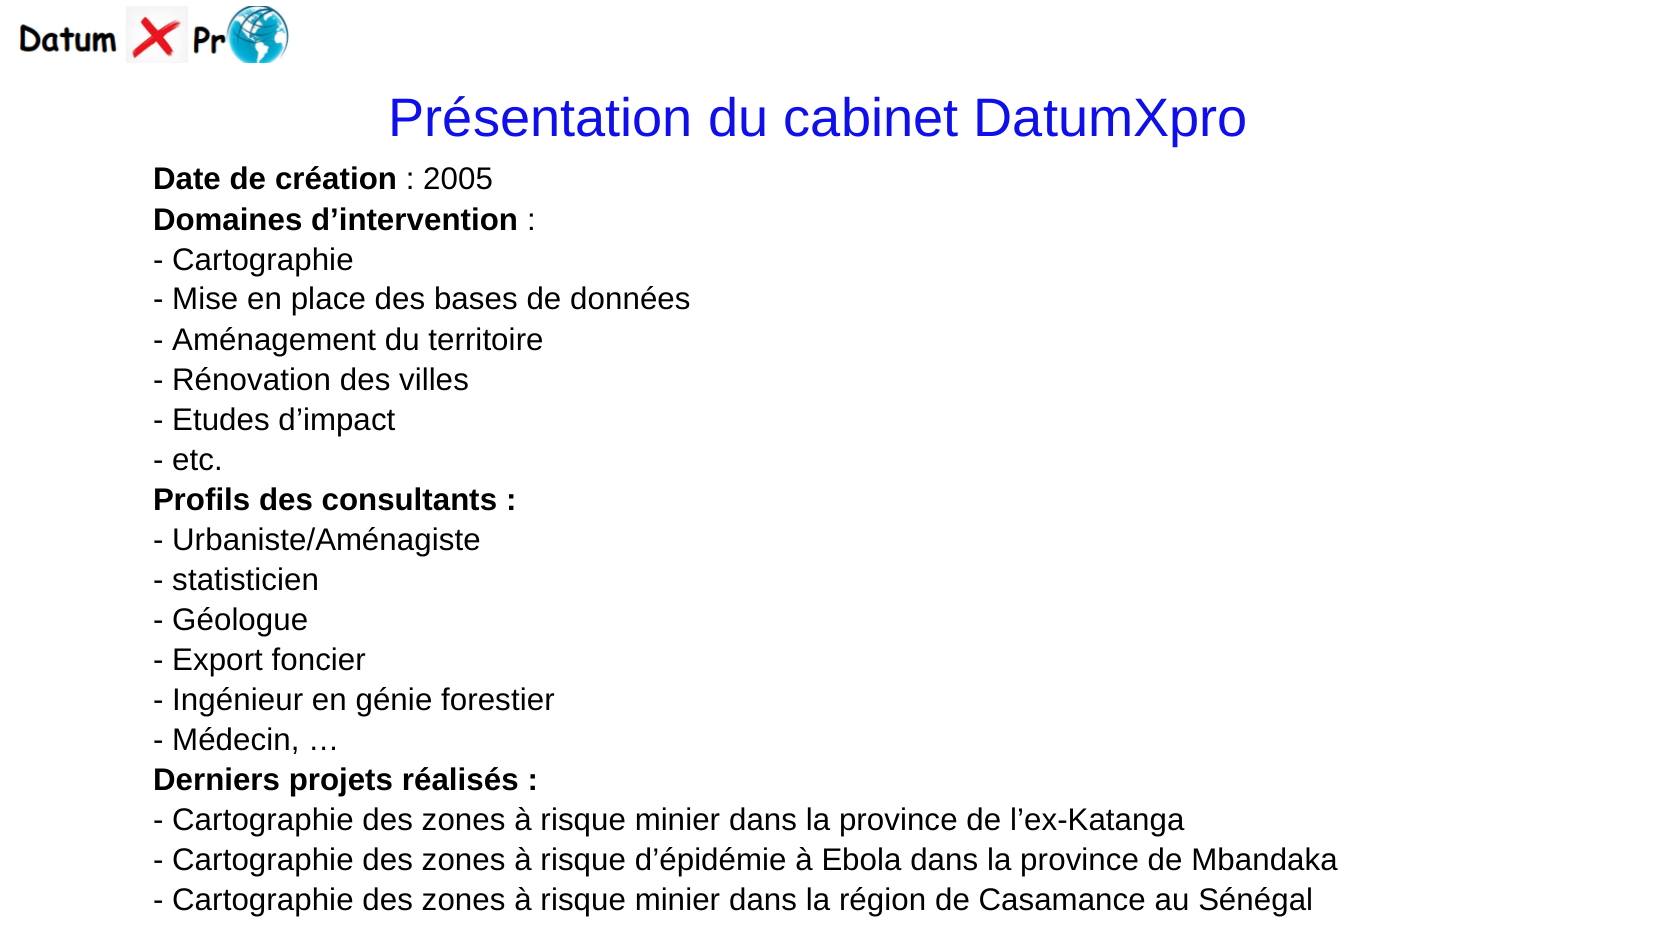

Présentation du cabinet DatumXpro
Date de création : 2005
Domaines d’intervention :
- Cartographie
- Mise en place des bases de données
- Aménagement du territoire
- Rénovation des villes
- Etudes d’impact
- etc.
Profils des consultants :
- Urbaniste/Aménagiste
- statisticien
- Géologue
- Export foncier
- Ingénieur en génie forestier
- Médecin, …
Derniers projets réalisés :
- Cartographie des zones à risque minier dans la province de l’ex-Katanga
- Cartographie des zones à risque d’épidémie à Ebola dans la province de Mbandaka
- Cartographie des zones à risque minier dans la région de Casamance au Sénégal